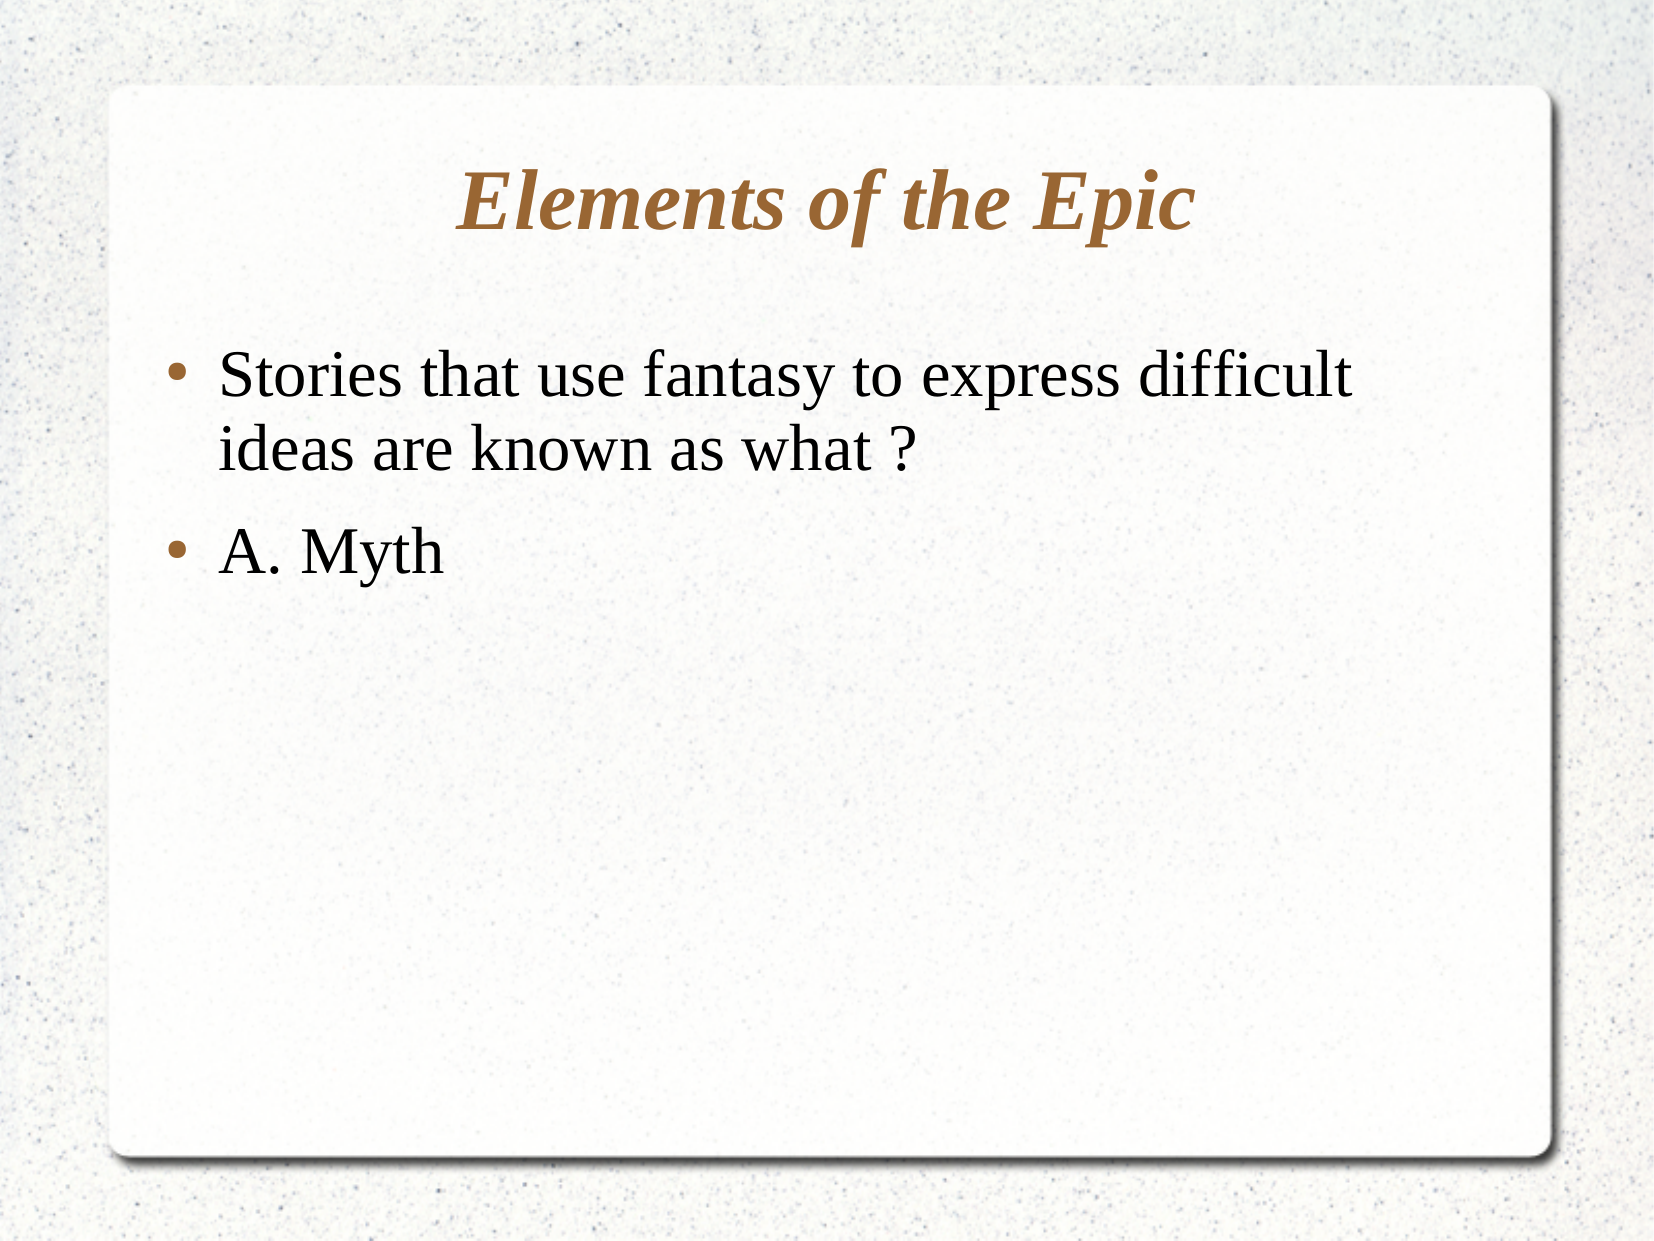

# Elements of the Epic
Stories that use fantasy to express difficult ideas are known as what ?
A. Myth